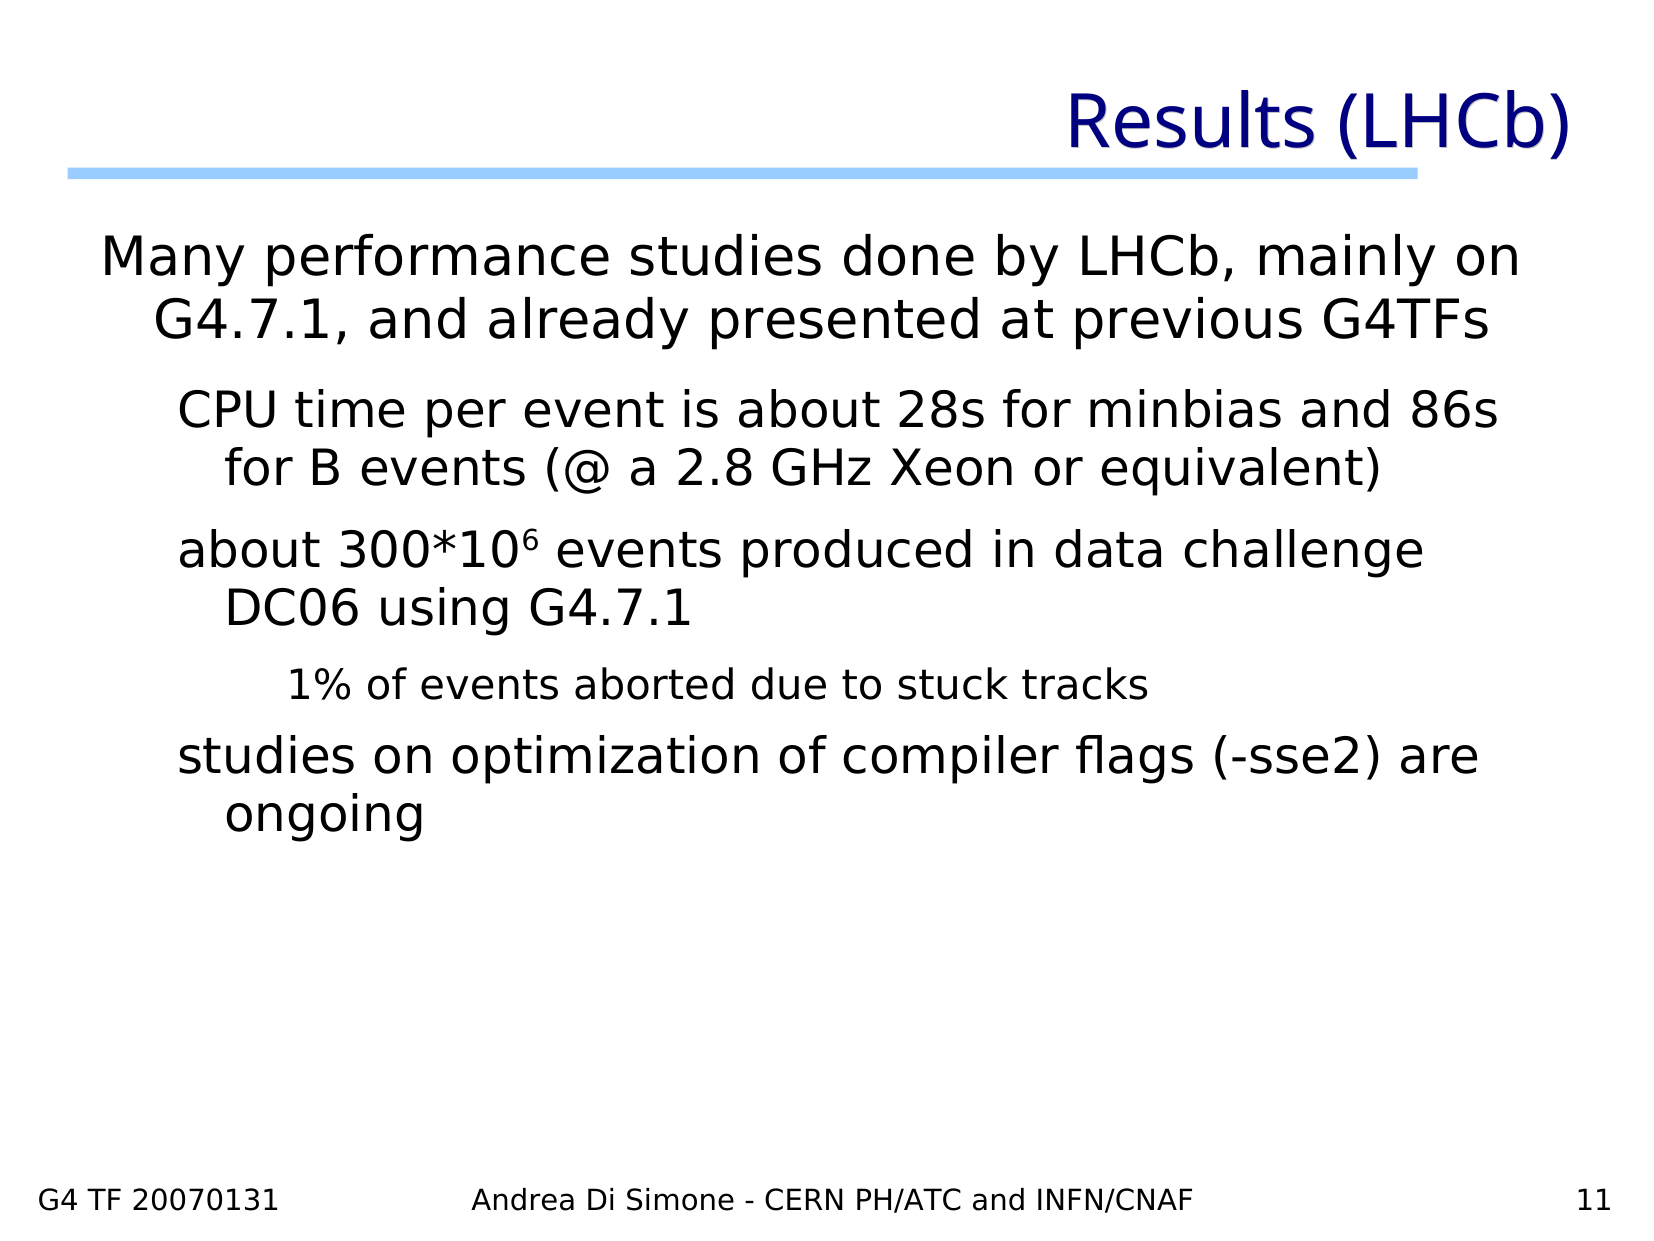

# Results (LHCb)
Many performance studies done by LHCb, mainly on G4.7.1, and already presented at previous G4TFs
CPU time per event is about 28s for minbias and 86s for B events (@ a 2.8 GHz Xeon or equivalent)
about 300*106 events produced in data challenge DC06 using G4.7.1
 1% of events aborted due to stuck tracks
studies on optimization of compiler flags (-sse2) are ongoing
G4 TF 20070131
Andrea Di Simone - CERN PH/ATC and INFN/CNAF
11